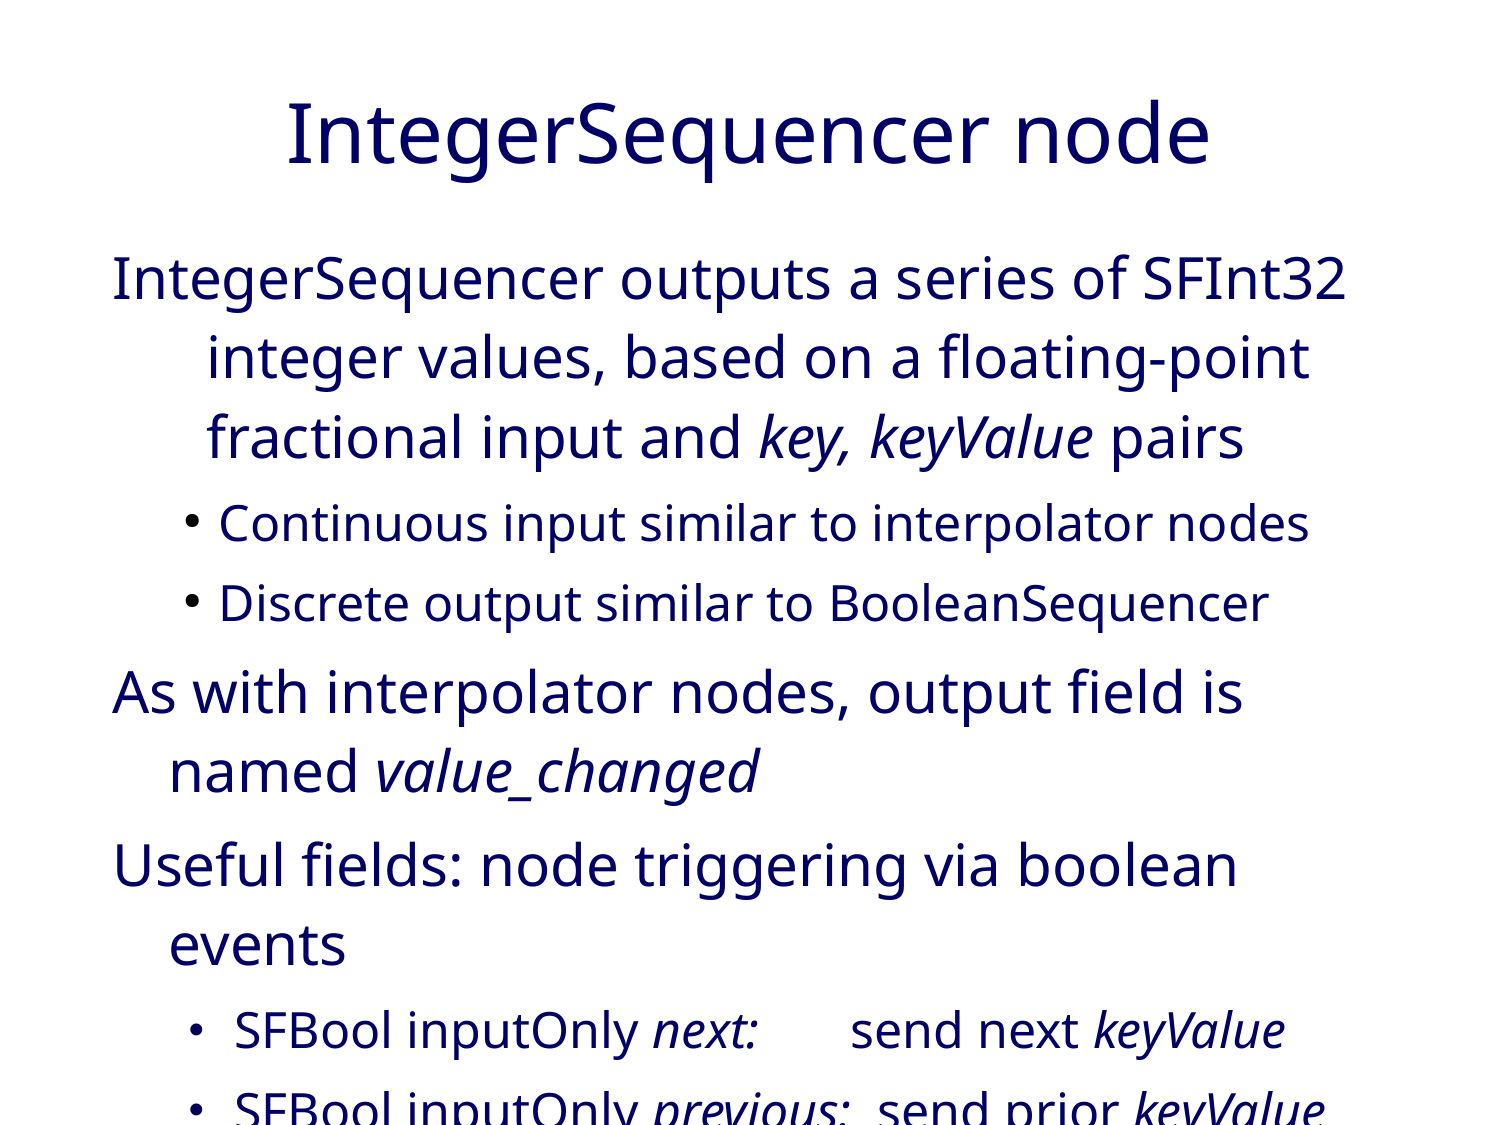

# IntegerSequencer node
IntegerSequencer outputs a series of SFInt32 	integer values, based on a floating-point 	fractional input and key, keyValue pairs
Continuous input similar to interpolator nodes
Discrete output similar to BooleanSequencer
As with interpolator nodes, output field is named value_changed
Useful fields: node triggering via boolean events
SFBool inputOnly next: send next keyValue
SFBool inputOnly previous: send prior keyValue
Provides a helpful alternative to using the more typical TimeSensor fraction_changed